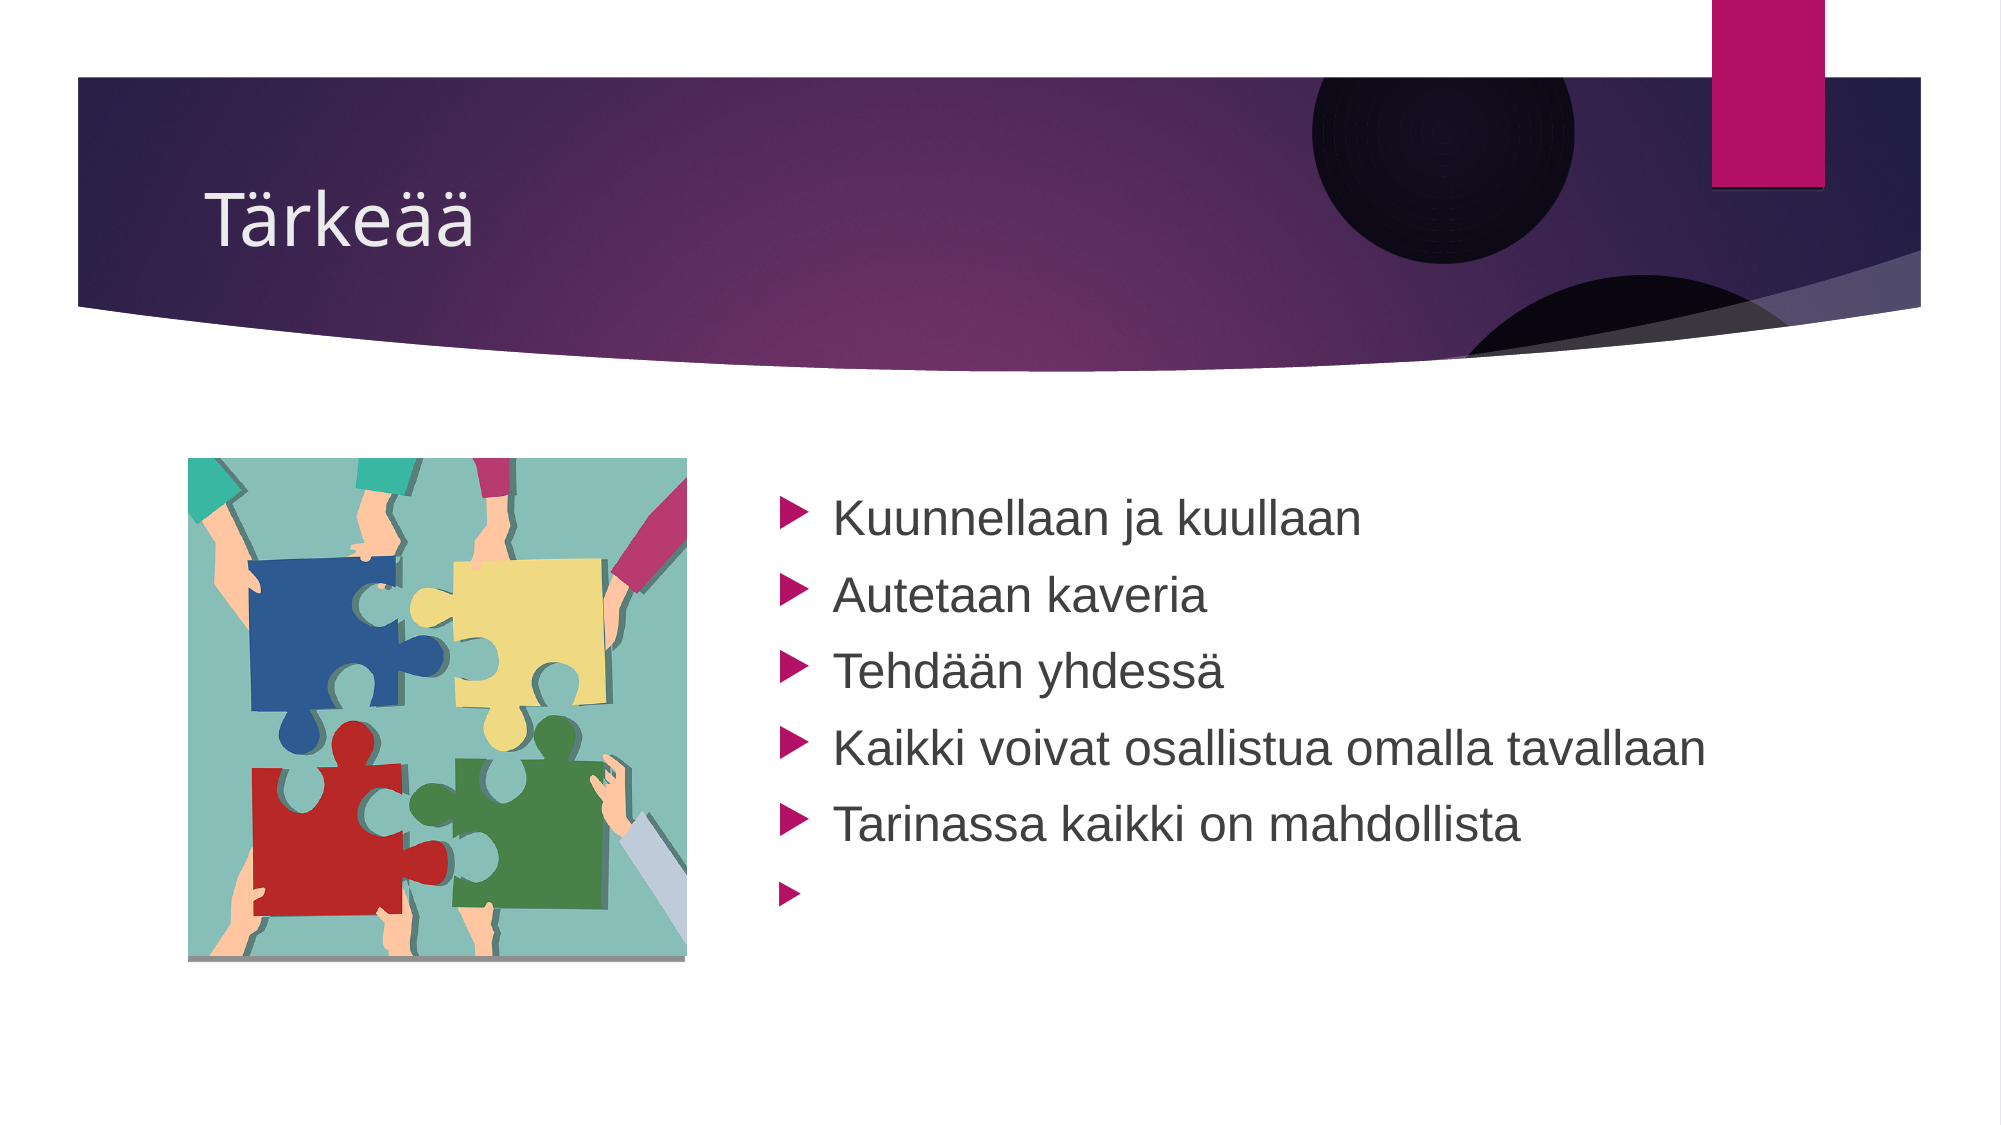

# Tärkeää
Kuunnellaan ja kuullaan
Autetaan kaveria
Tehdään yhdessä
Kaikki voivat osallistua omalla tavallaan
Tarinassa kaikki on mahdollista